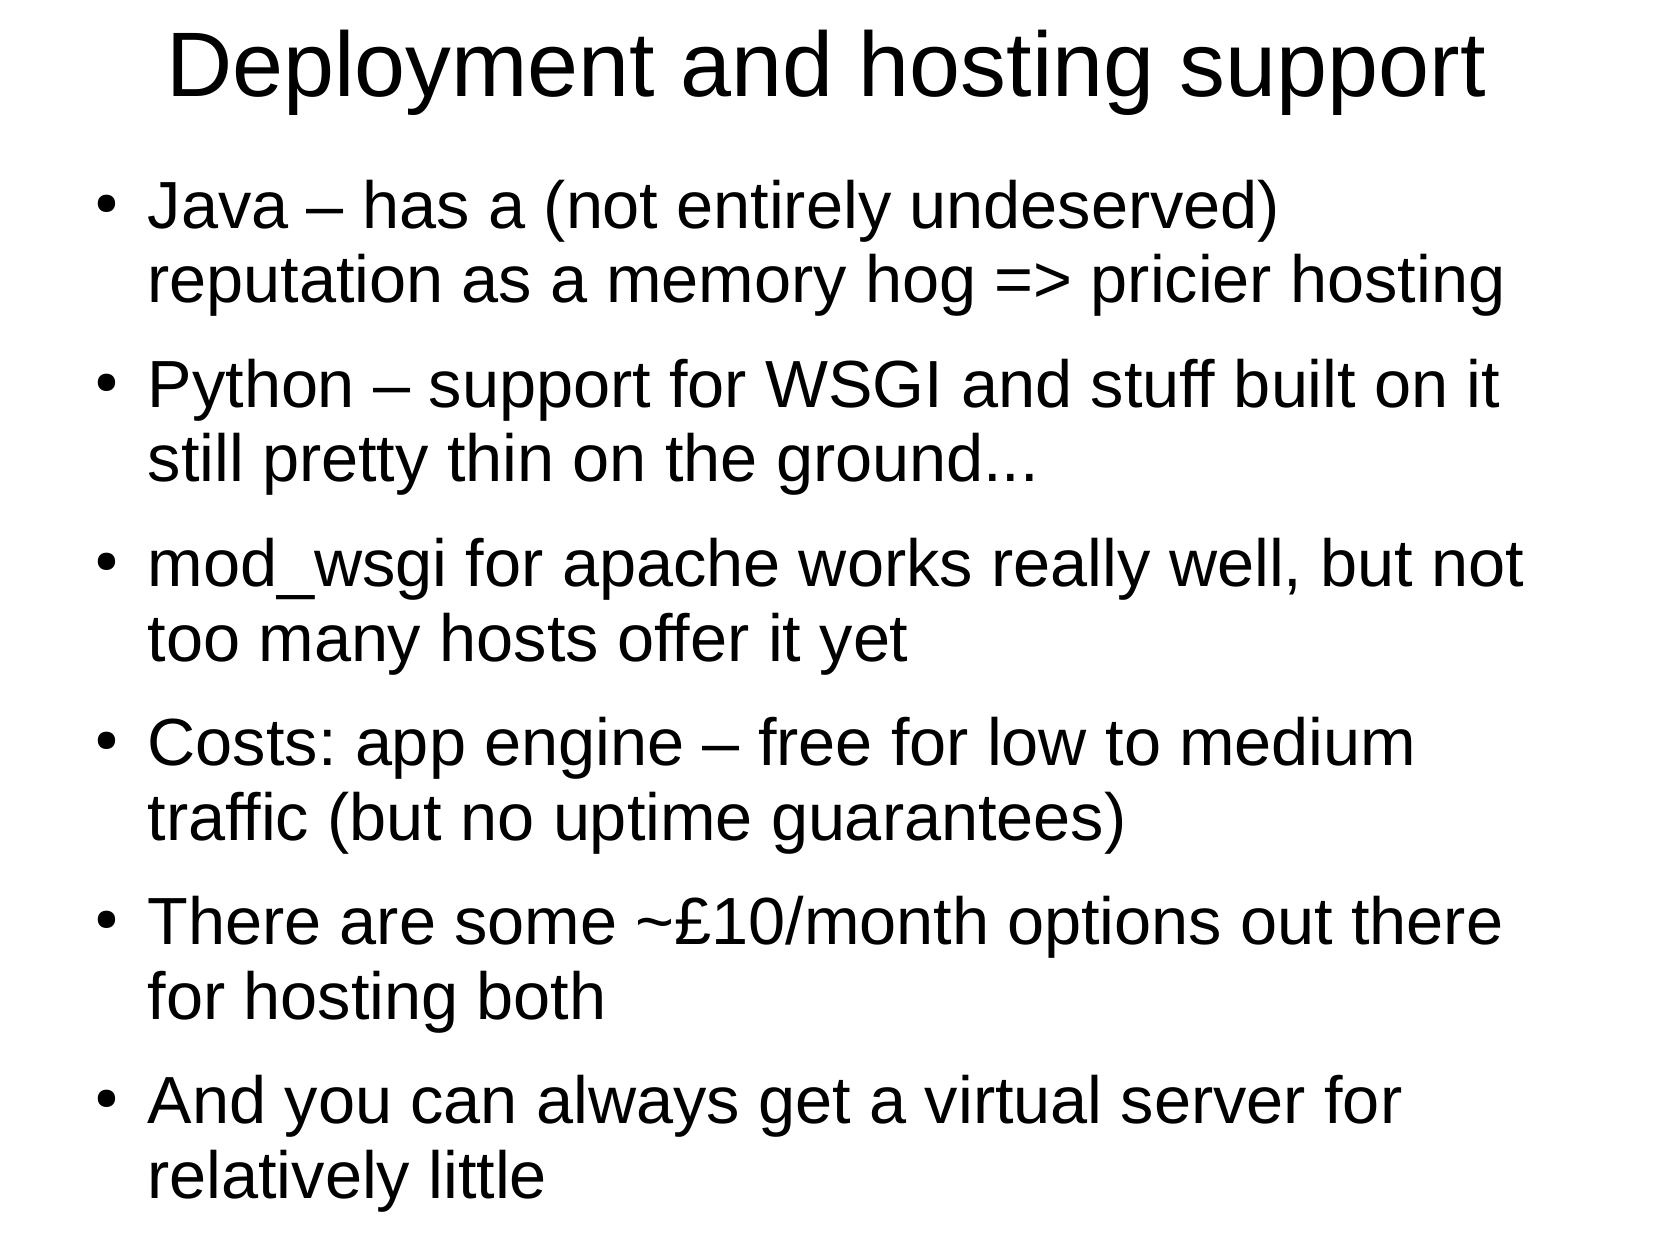

# Deployment and hosting support
Java – has a (not entirely undeserved) reputation as a memory hog => pricier hosting
Python – support for WSGI and stuff built on it still pretty thin on the ground...
mod_wsgi for apache works really well, but not too many hosts offer it yet
Costs: app engine – free for low to medium traffic (but no uptime guarantees)
There are some ~£10/month options out there for hosting both
And you can always get a virtual server for relatively little